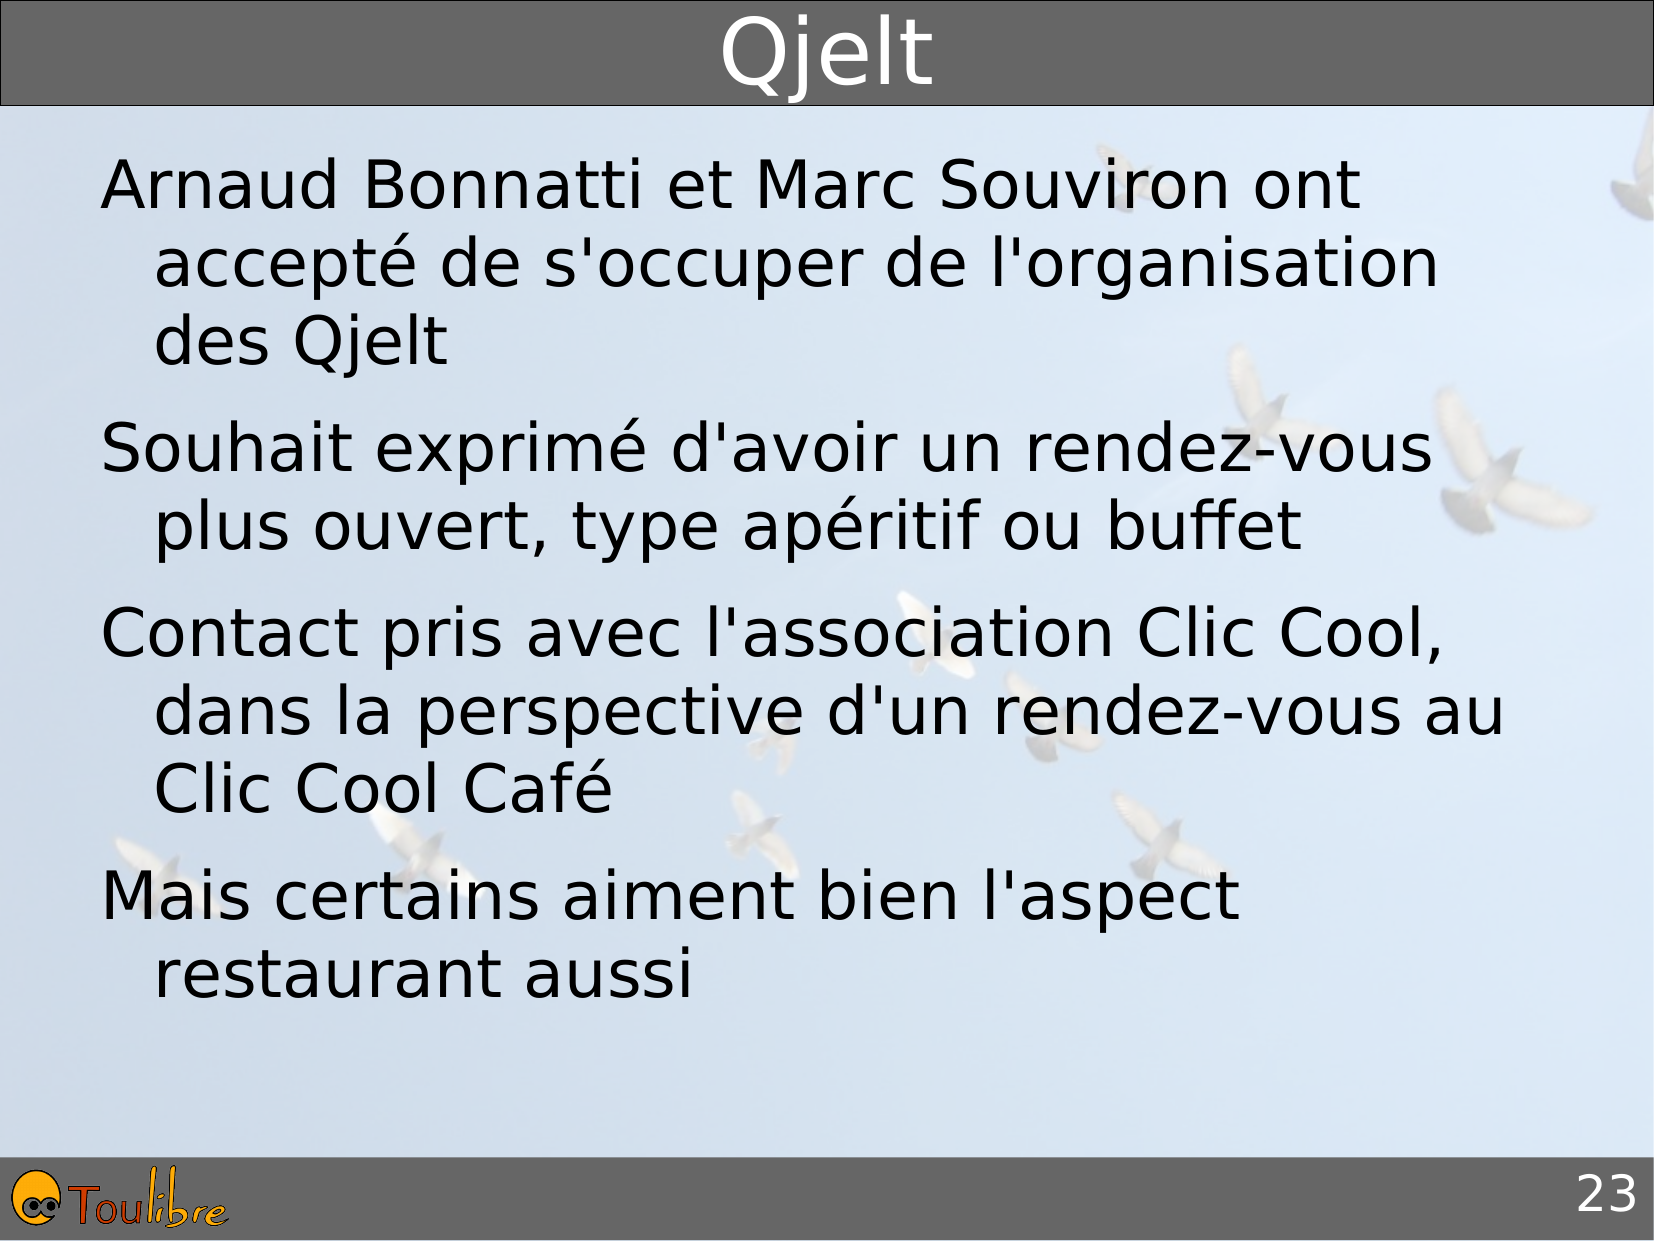

# Qjelt
Arnaud Bonnatti et Marc Souviron ont accepté de s'occuper de l'organisation des Qjelt
Souhait exprimé d'avoir un rendez-vous plus ouvert, type apéritif ou buffet
Contact pris avec l'association Clic Cool, dans la perspective d'un rendez-vous au Clic Cool Café
Mais certains aiment bien l'aspect restaurant aussi